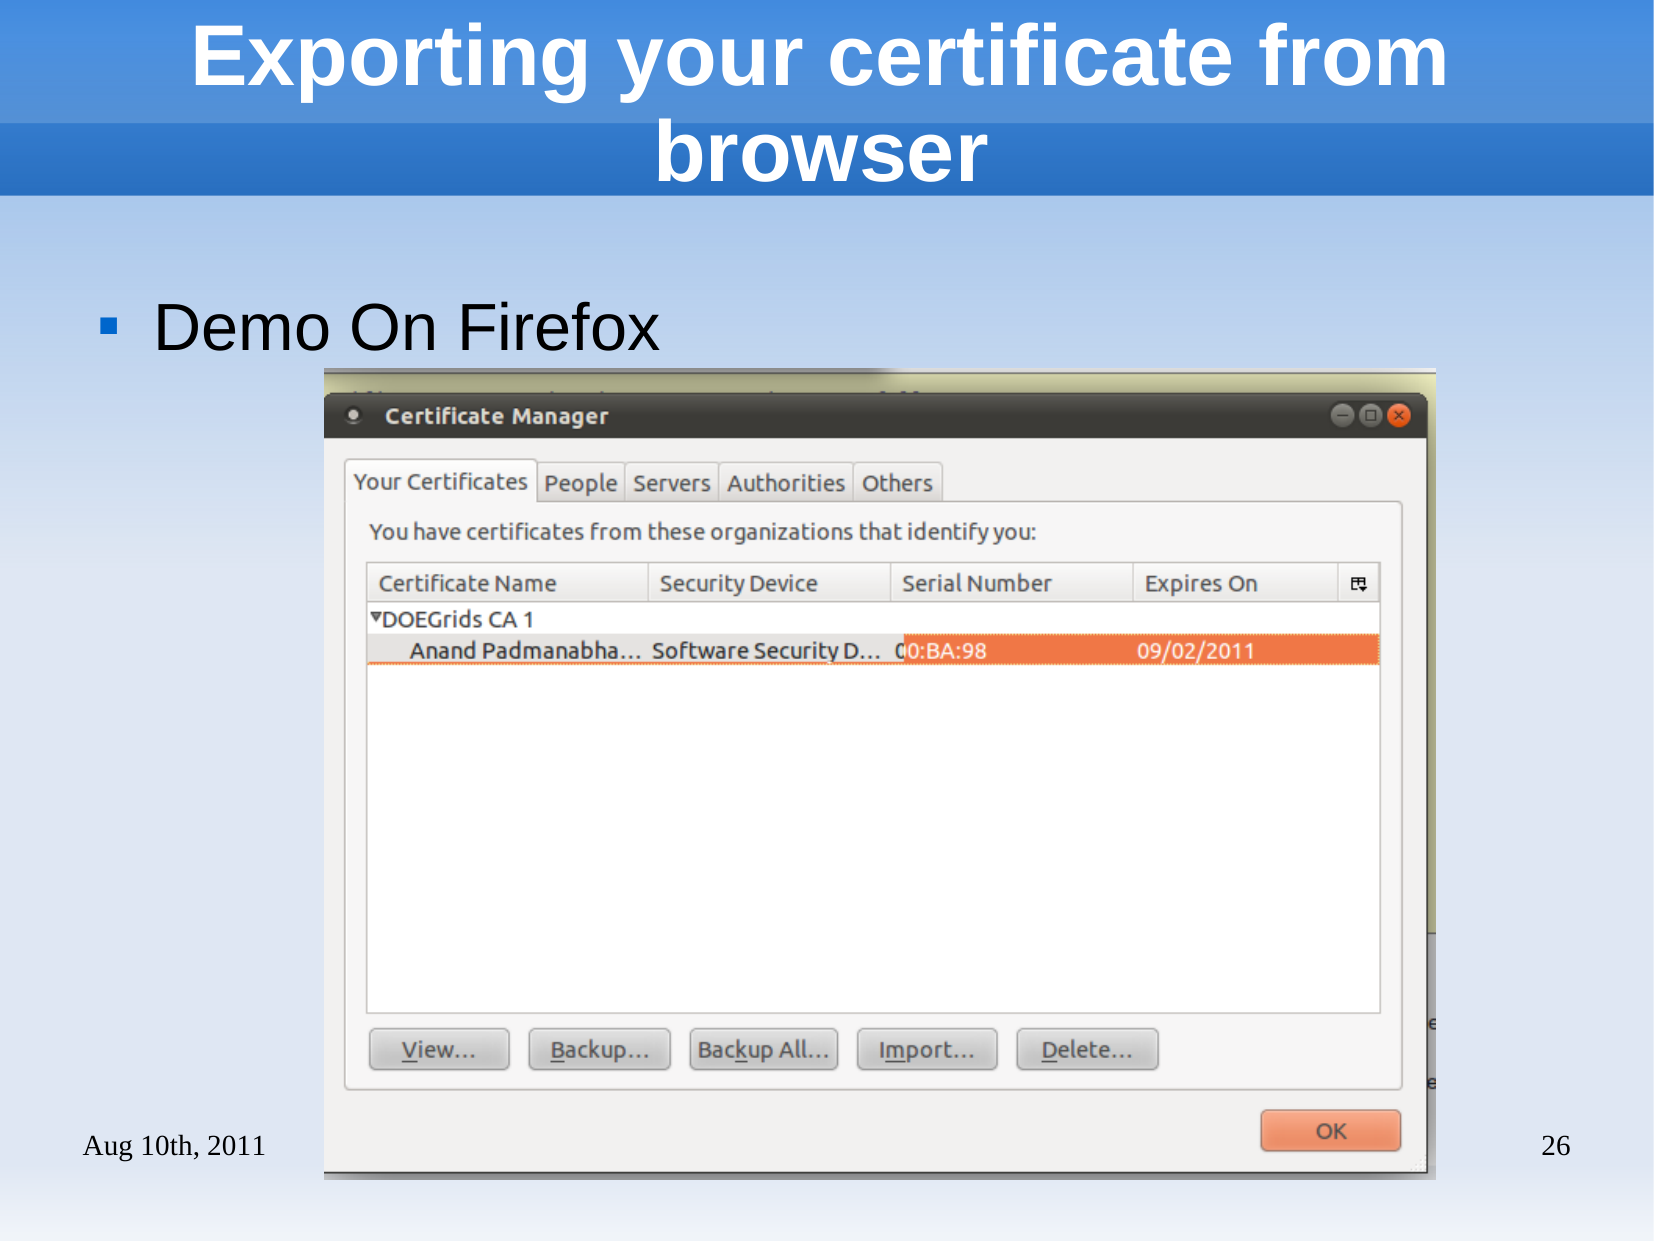

# Exporting your certificate from browser
Demo On Firefox
Aug 10th, 2011
OSG Security
26